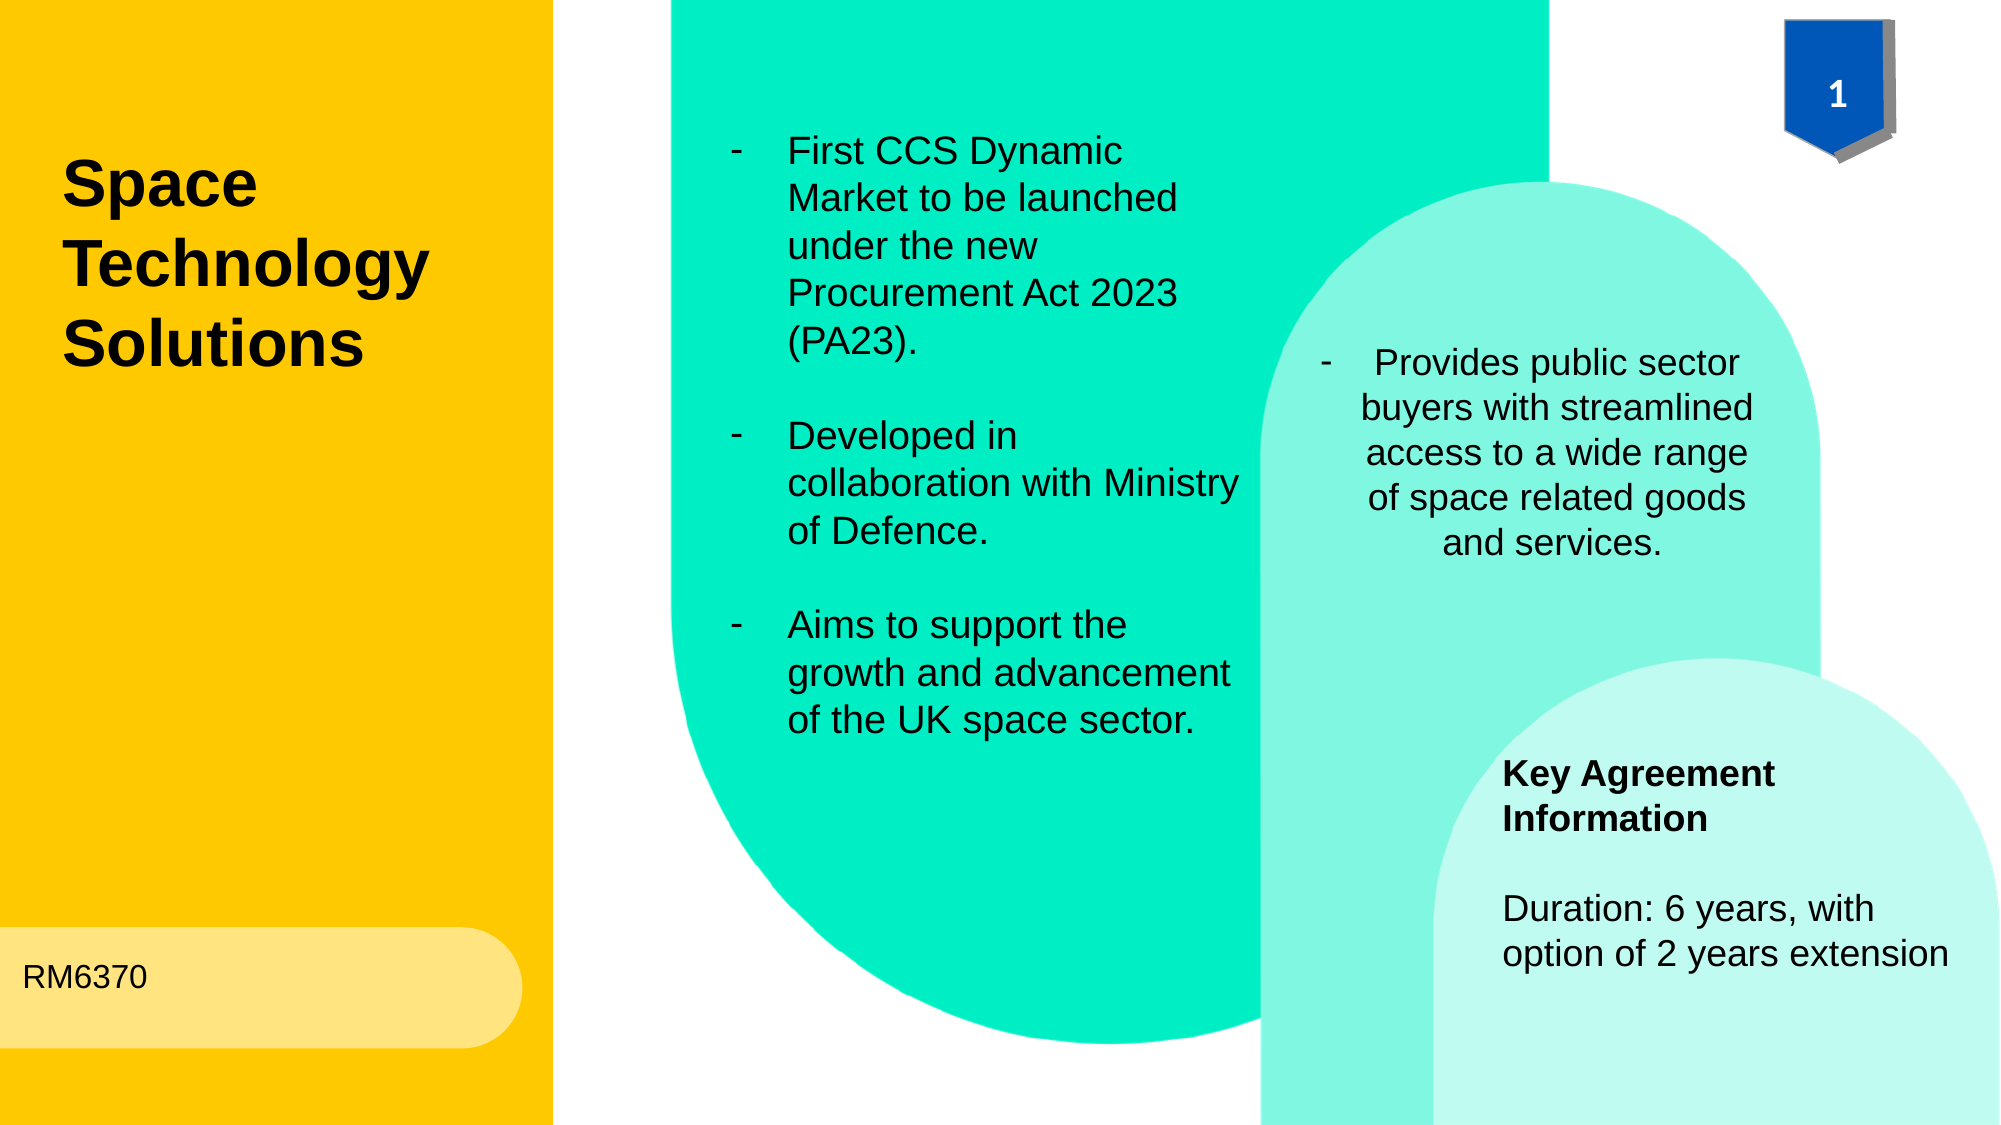

1
First CCS Dynamic Market to be launched under the new Procurement Act 2023 (PA23).
Developed in collaboration with Ministry of Defence.
Aims to support the growth and advancement of the UK space sector.
#
Space Technology Solutions
Provides public sector buyers with streamlined access to a wide range of space related goods and services.
Key Agreement Information
Duration: 6 years, with option of 2 years extension
RM6370